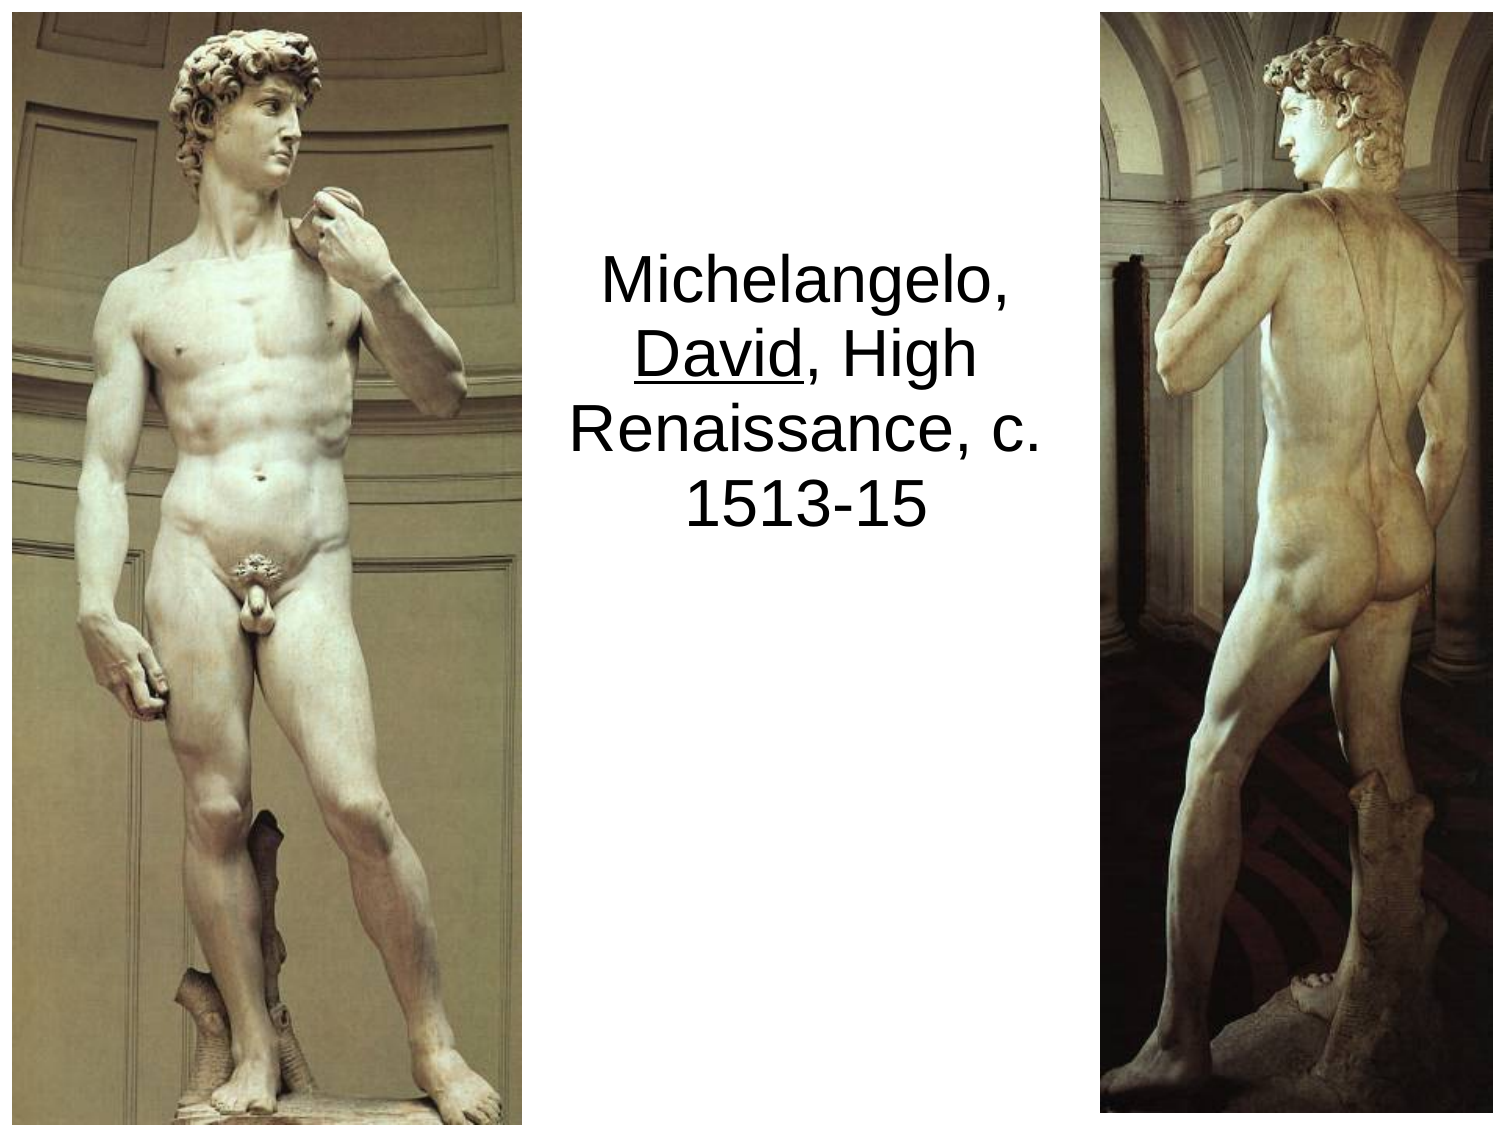

# Michelangelo, David, High Renaissance, c. 1513-15